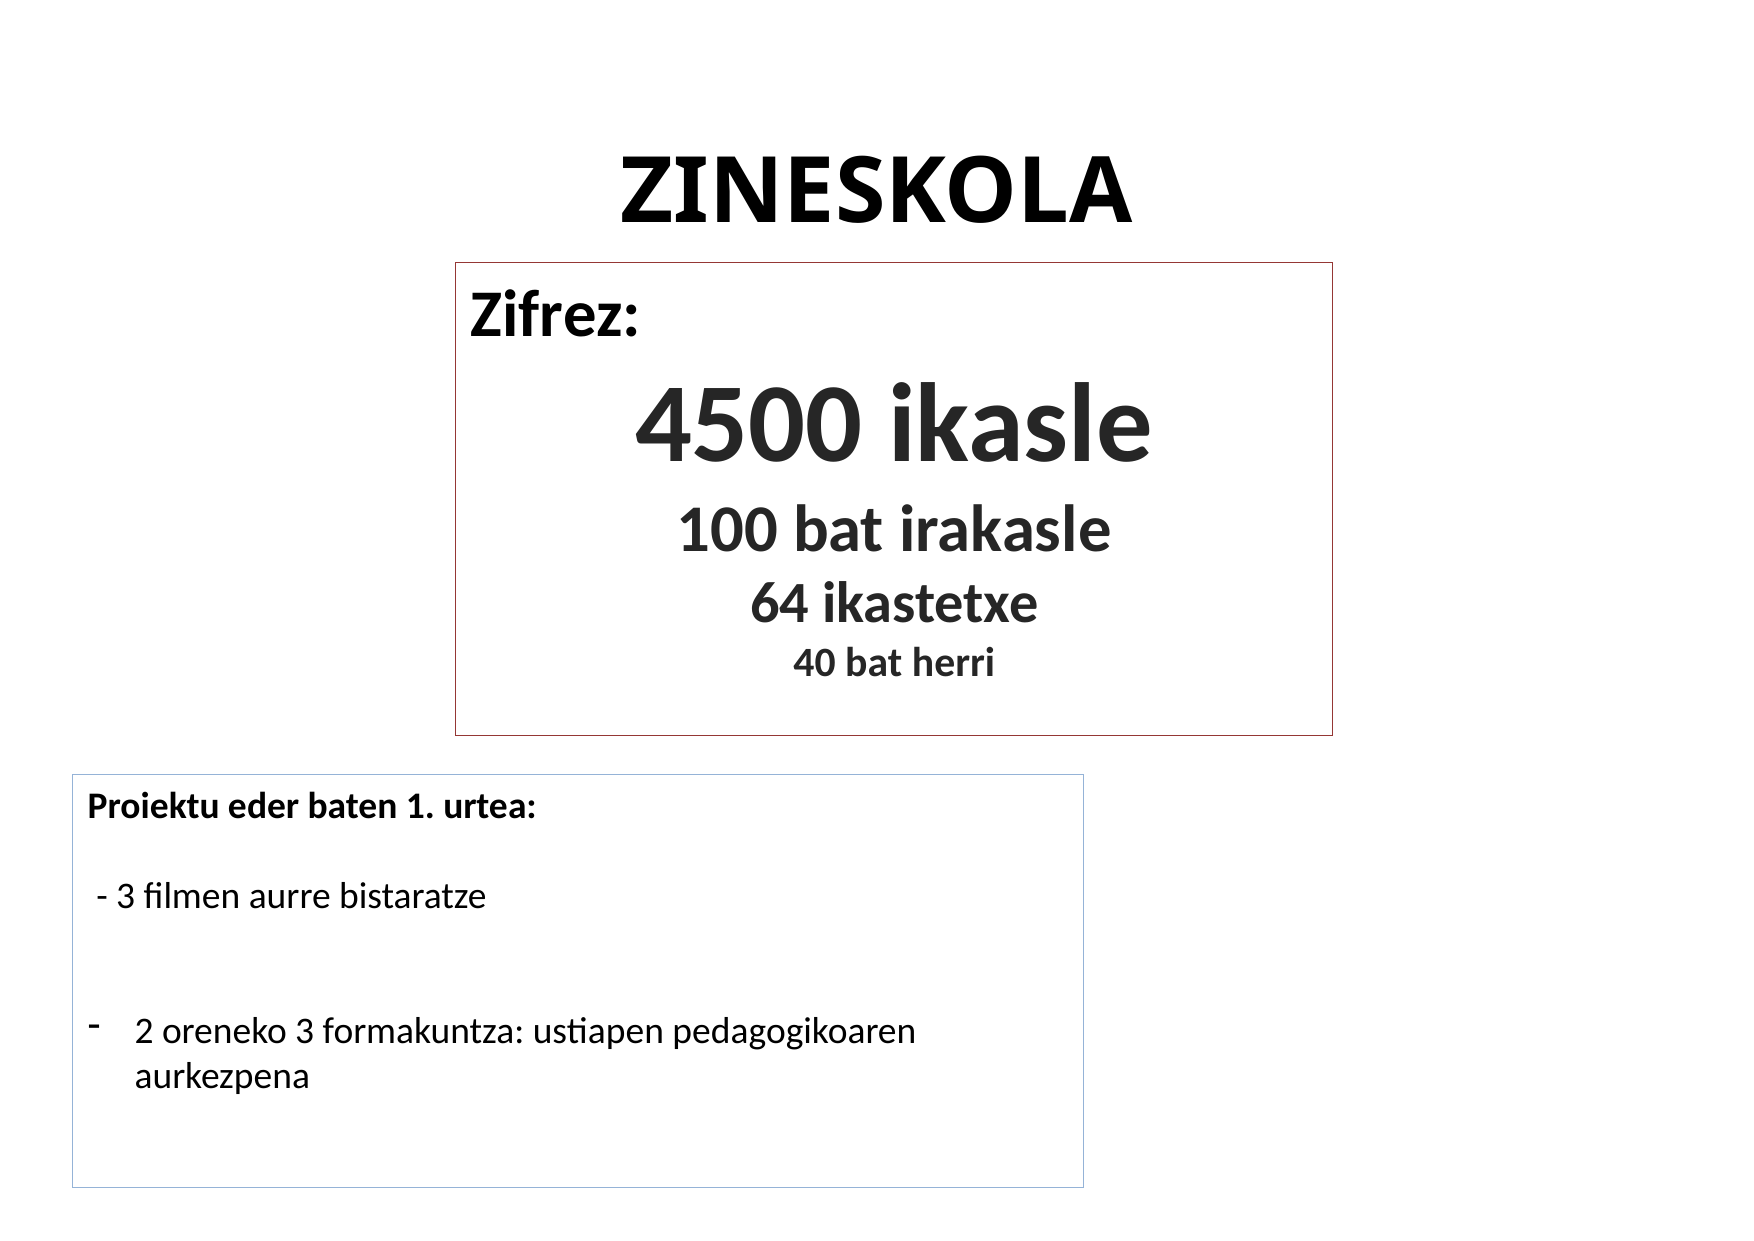

ZINESKOLA
Zifrez:
4500 ikasle
100 bat irakasle
64 ikastetxe
40 bat herri
Proiektu eder baten 1. urtea:
 - 3 filmen aurre bistaratze
2 oreneko 3 formakuntza: ustiapen pedagogikoaren aurkezpena